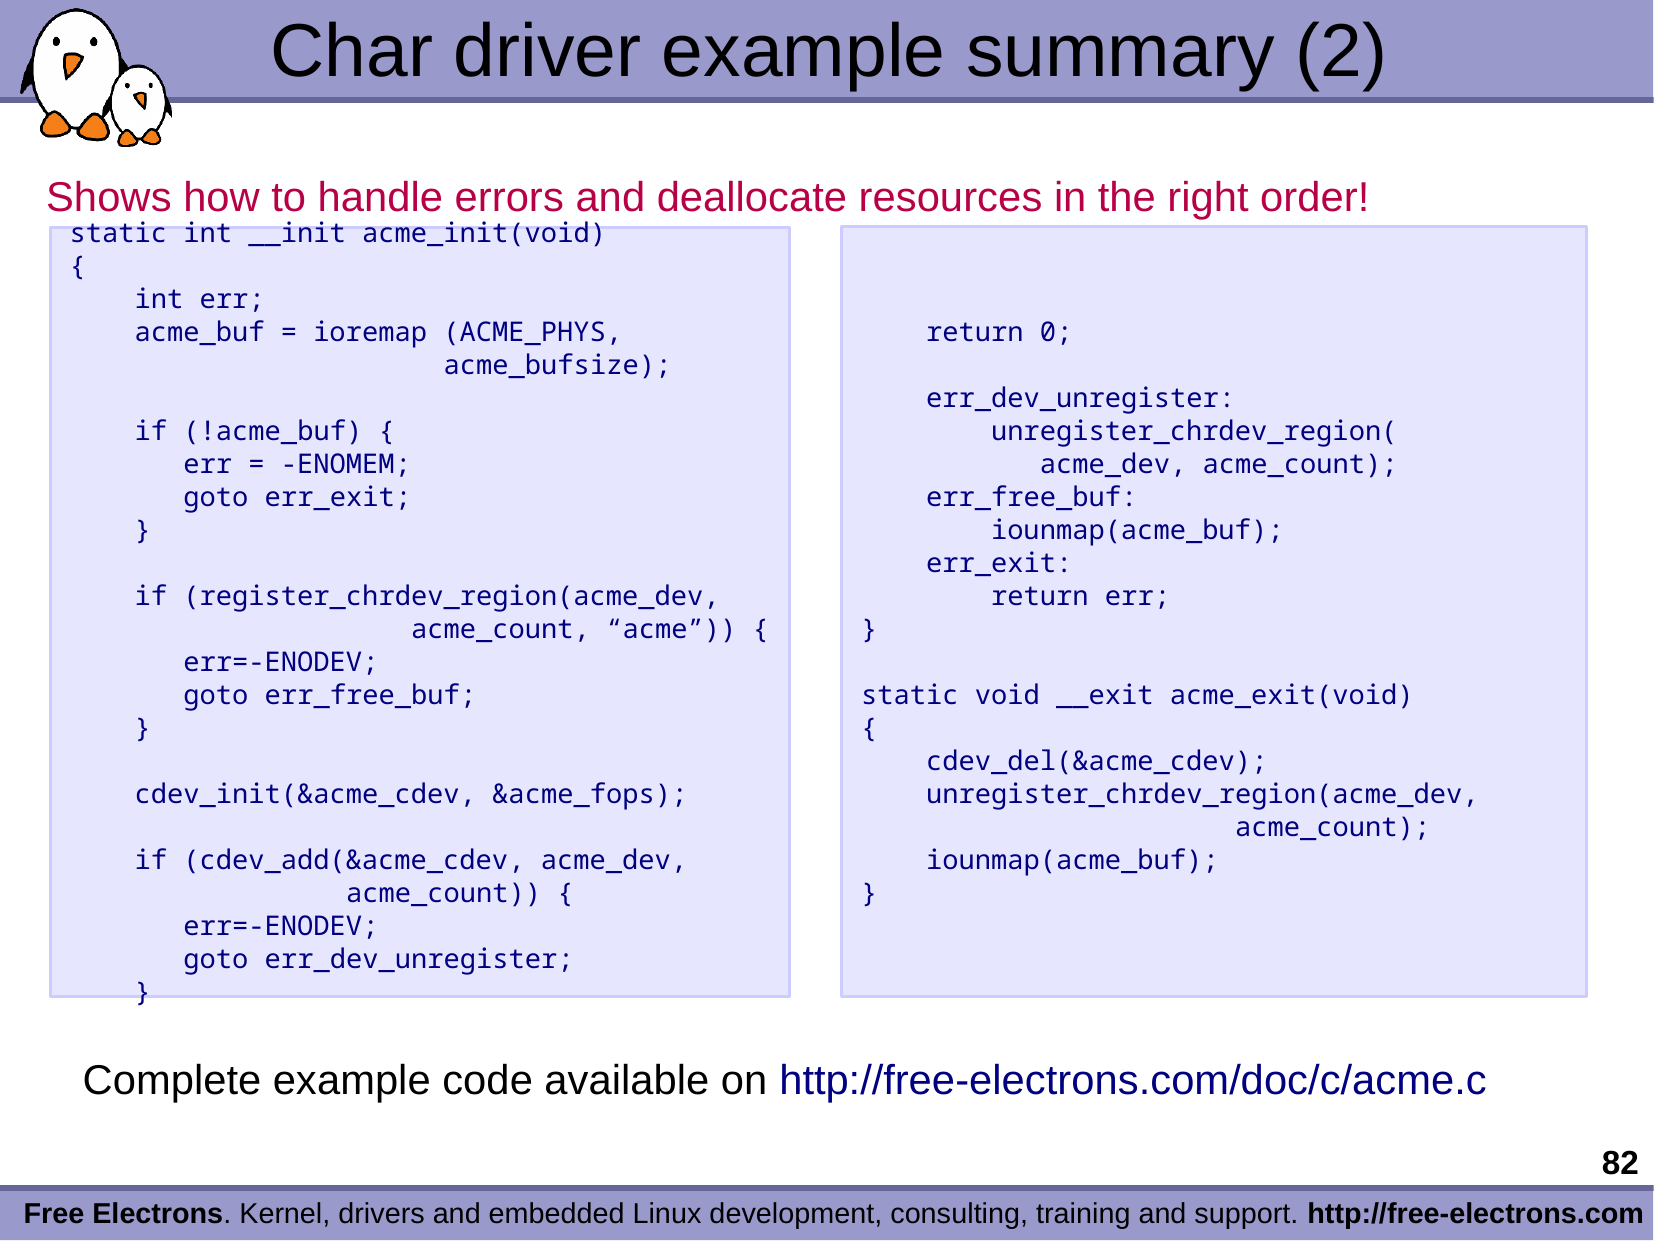

# Char driver example summary (2)
Shows how to handle errors and deallocate resources in the right order!
 return 0;
 err_dev_unregister:
 unregister_chrdev_region(
 acme_dev, acme_count);
 err_free_buf:
 iounmap(acme_buf);
 err_exit:
 return err;
}
static void __exit acme_exit(void)
{
 cdev_del(&acme_cdev);
 unregister_chrdev_region(acme_dev,
 acme_count);
 iounmap(acme_buf);
}
static int __init acme_init(void)
{
 int err;
 acme_buf = ioremap (ACME_PHYS,
 acme_bufsize);
 if (!acme_buf) {
 err = -ENOMEM;
 goto err_exit;
 }
 if (register_chrdev_region(acme_dev,
 acme_count, “acme”)) {
 err=-ENODEV;
 goto err_free_buf;
 }
 cdev_init(&acme_cdev, &acme_fops);
 if (cdev_add(&acme_cdev, acme_dev,
 acme_count)) {
 err=-ENODEV;
 goto err_dev_unregister;
 }
Complete example code available on http://free-electrons.com/doc/c/acme.c